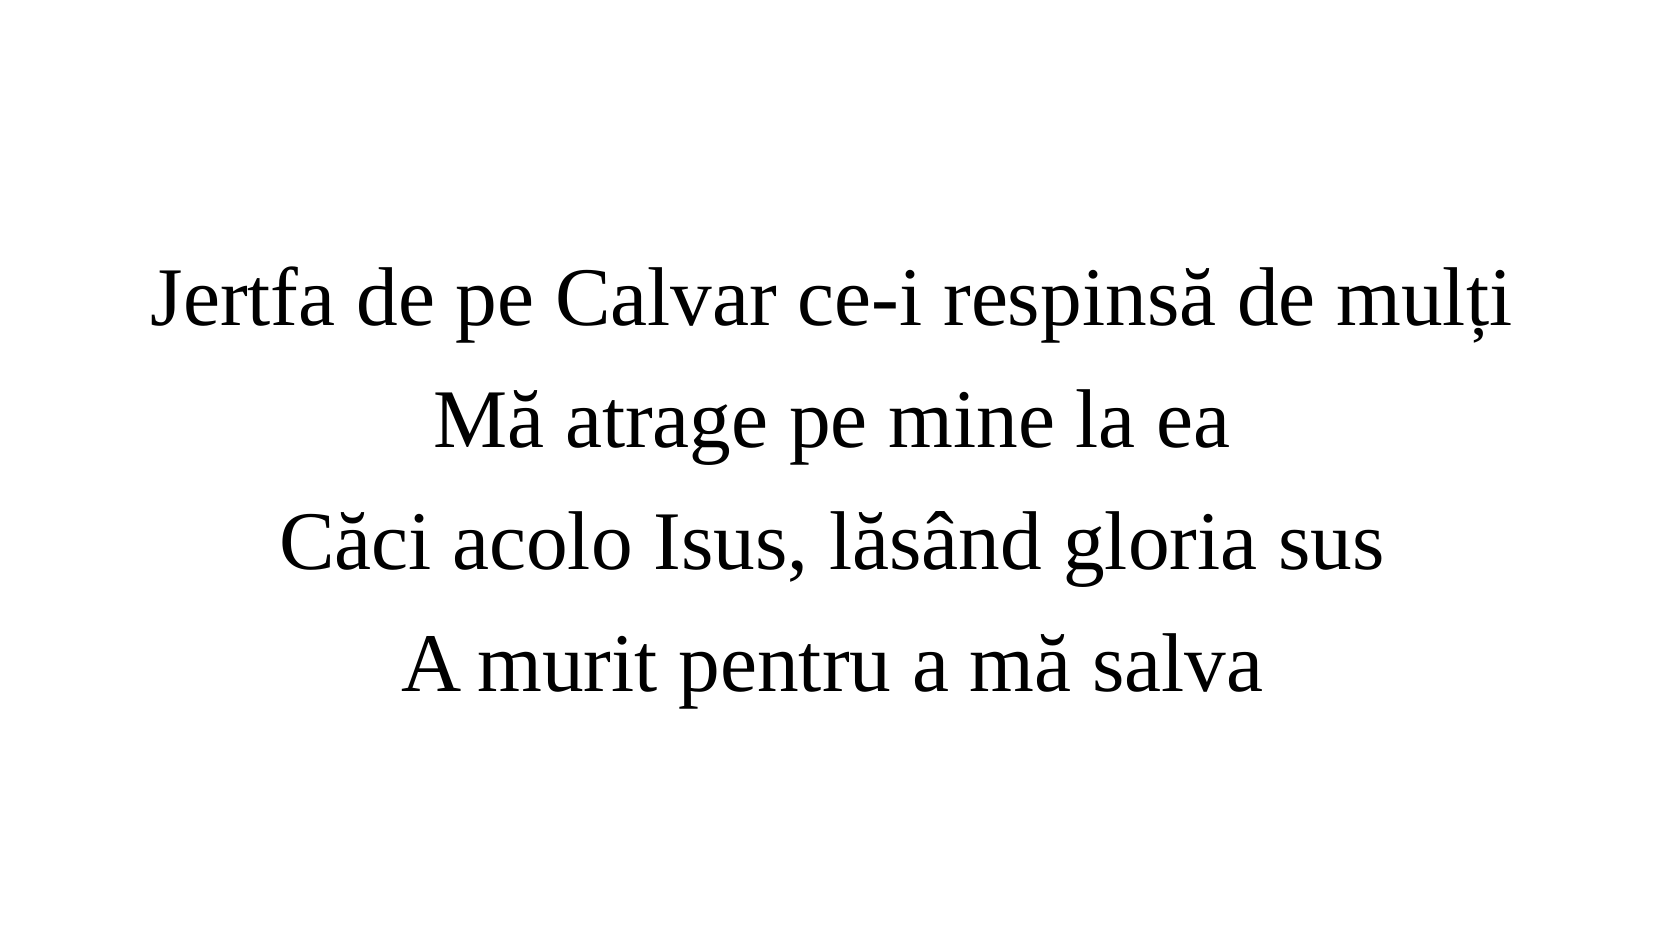

# Jertfa de pe Calvar ce-i respinsă de mulți
Mă atrage pe mine la ea
Căci acolo Isus, lăsând gloria sus
A murit pentru a mă salva